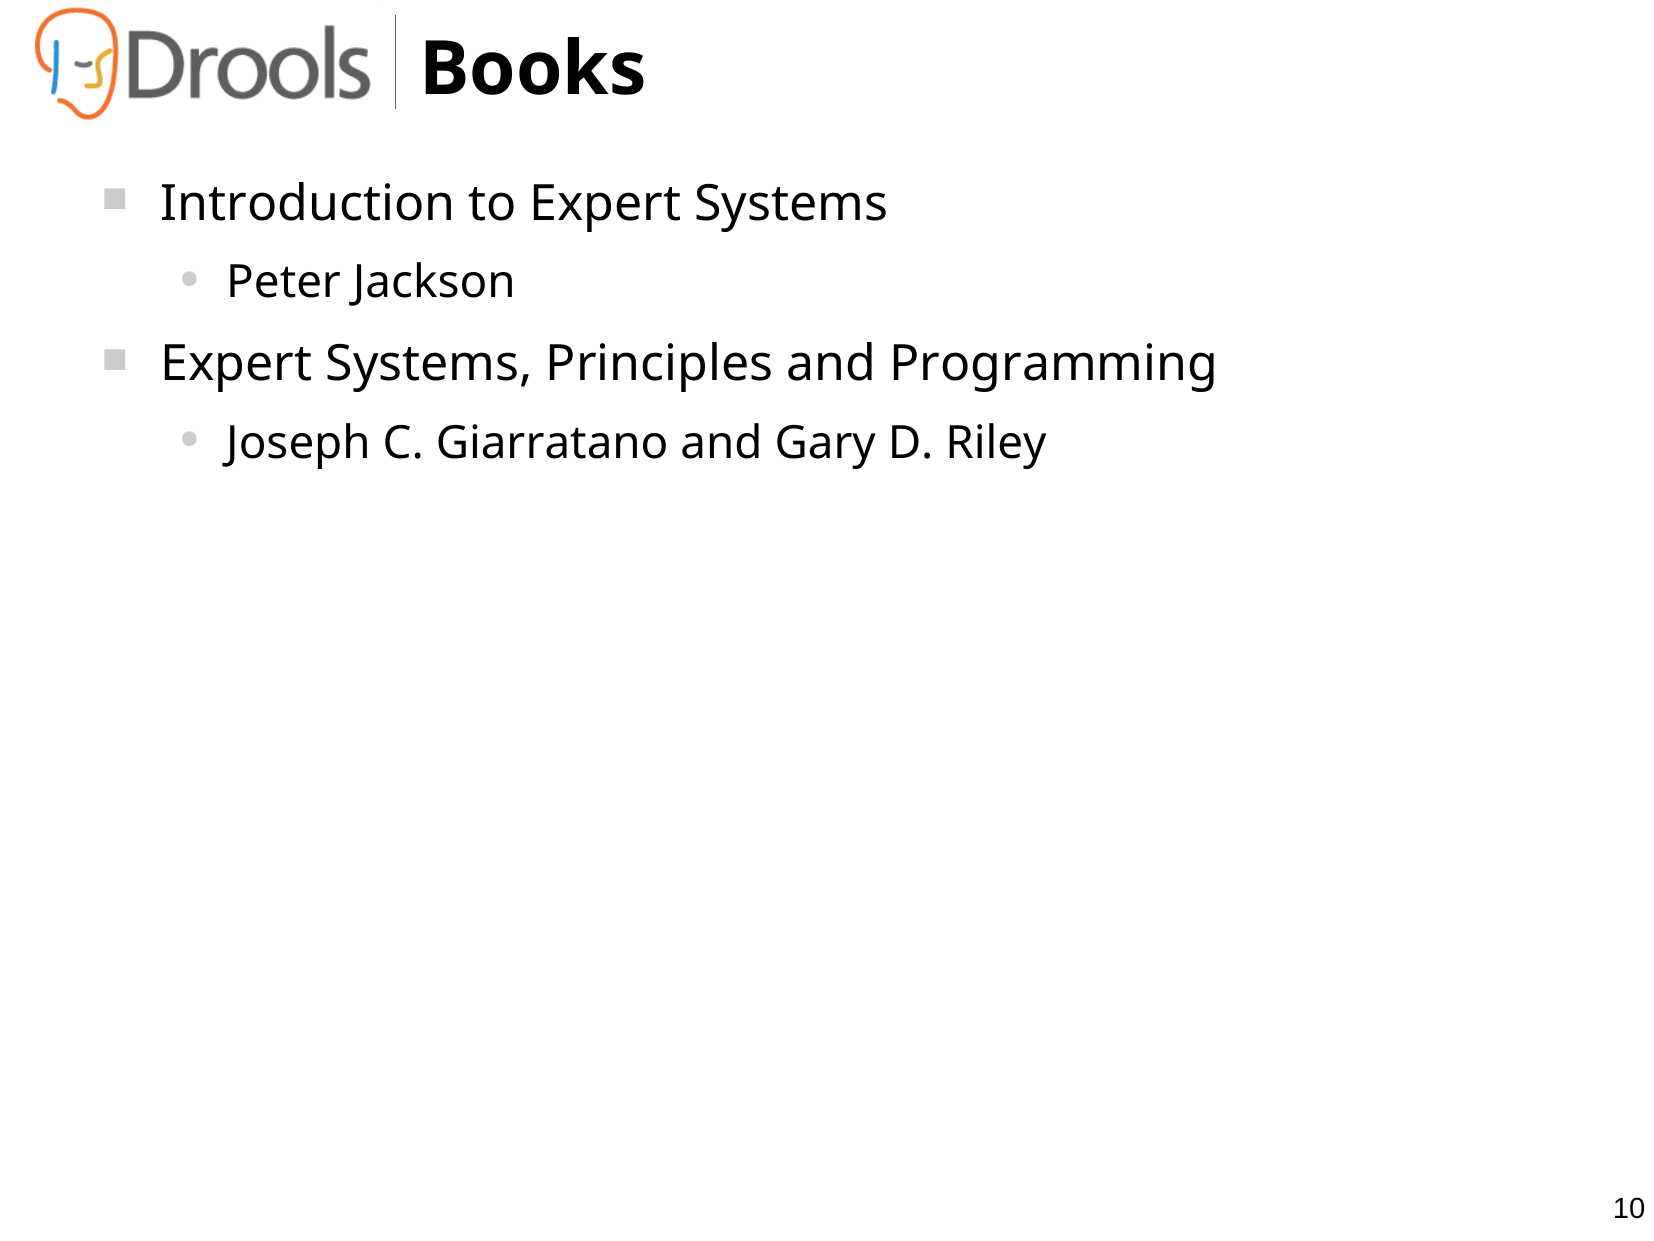

# Books
Introduction to Expert Systems
Peter Jackson
Expert Systems, Principles and Programming
Joseph C. Giarratano and Gary D. Riley